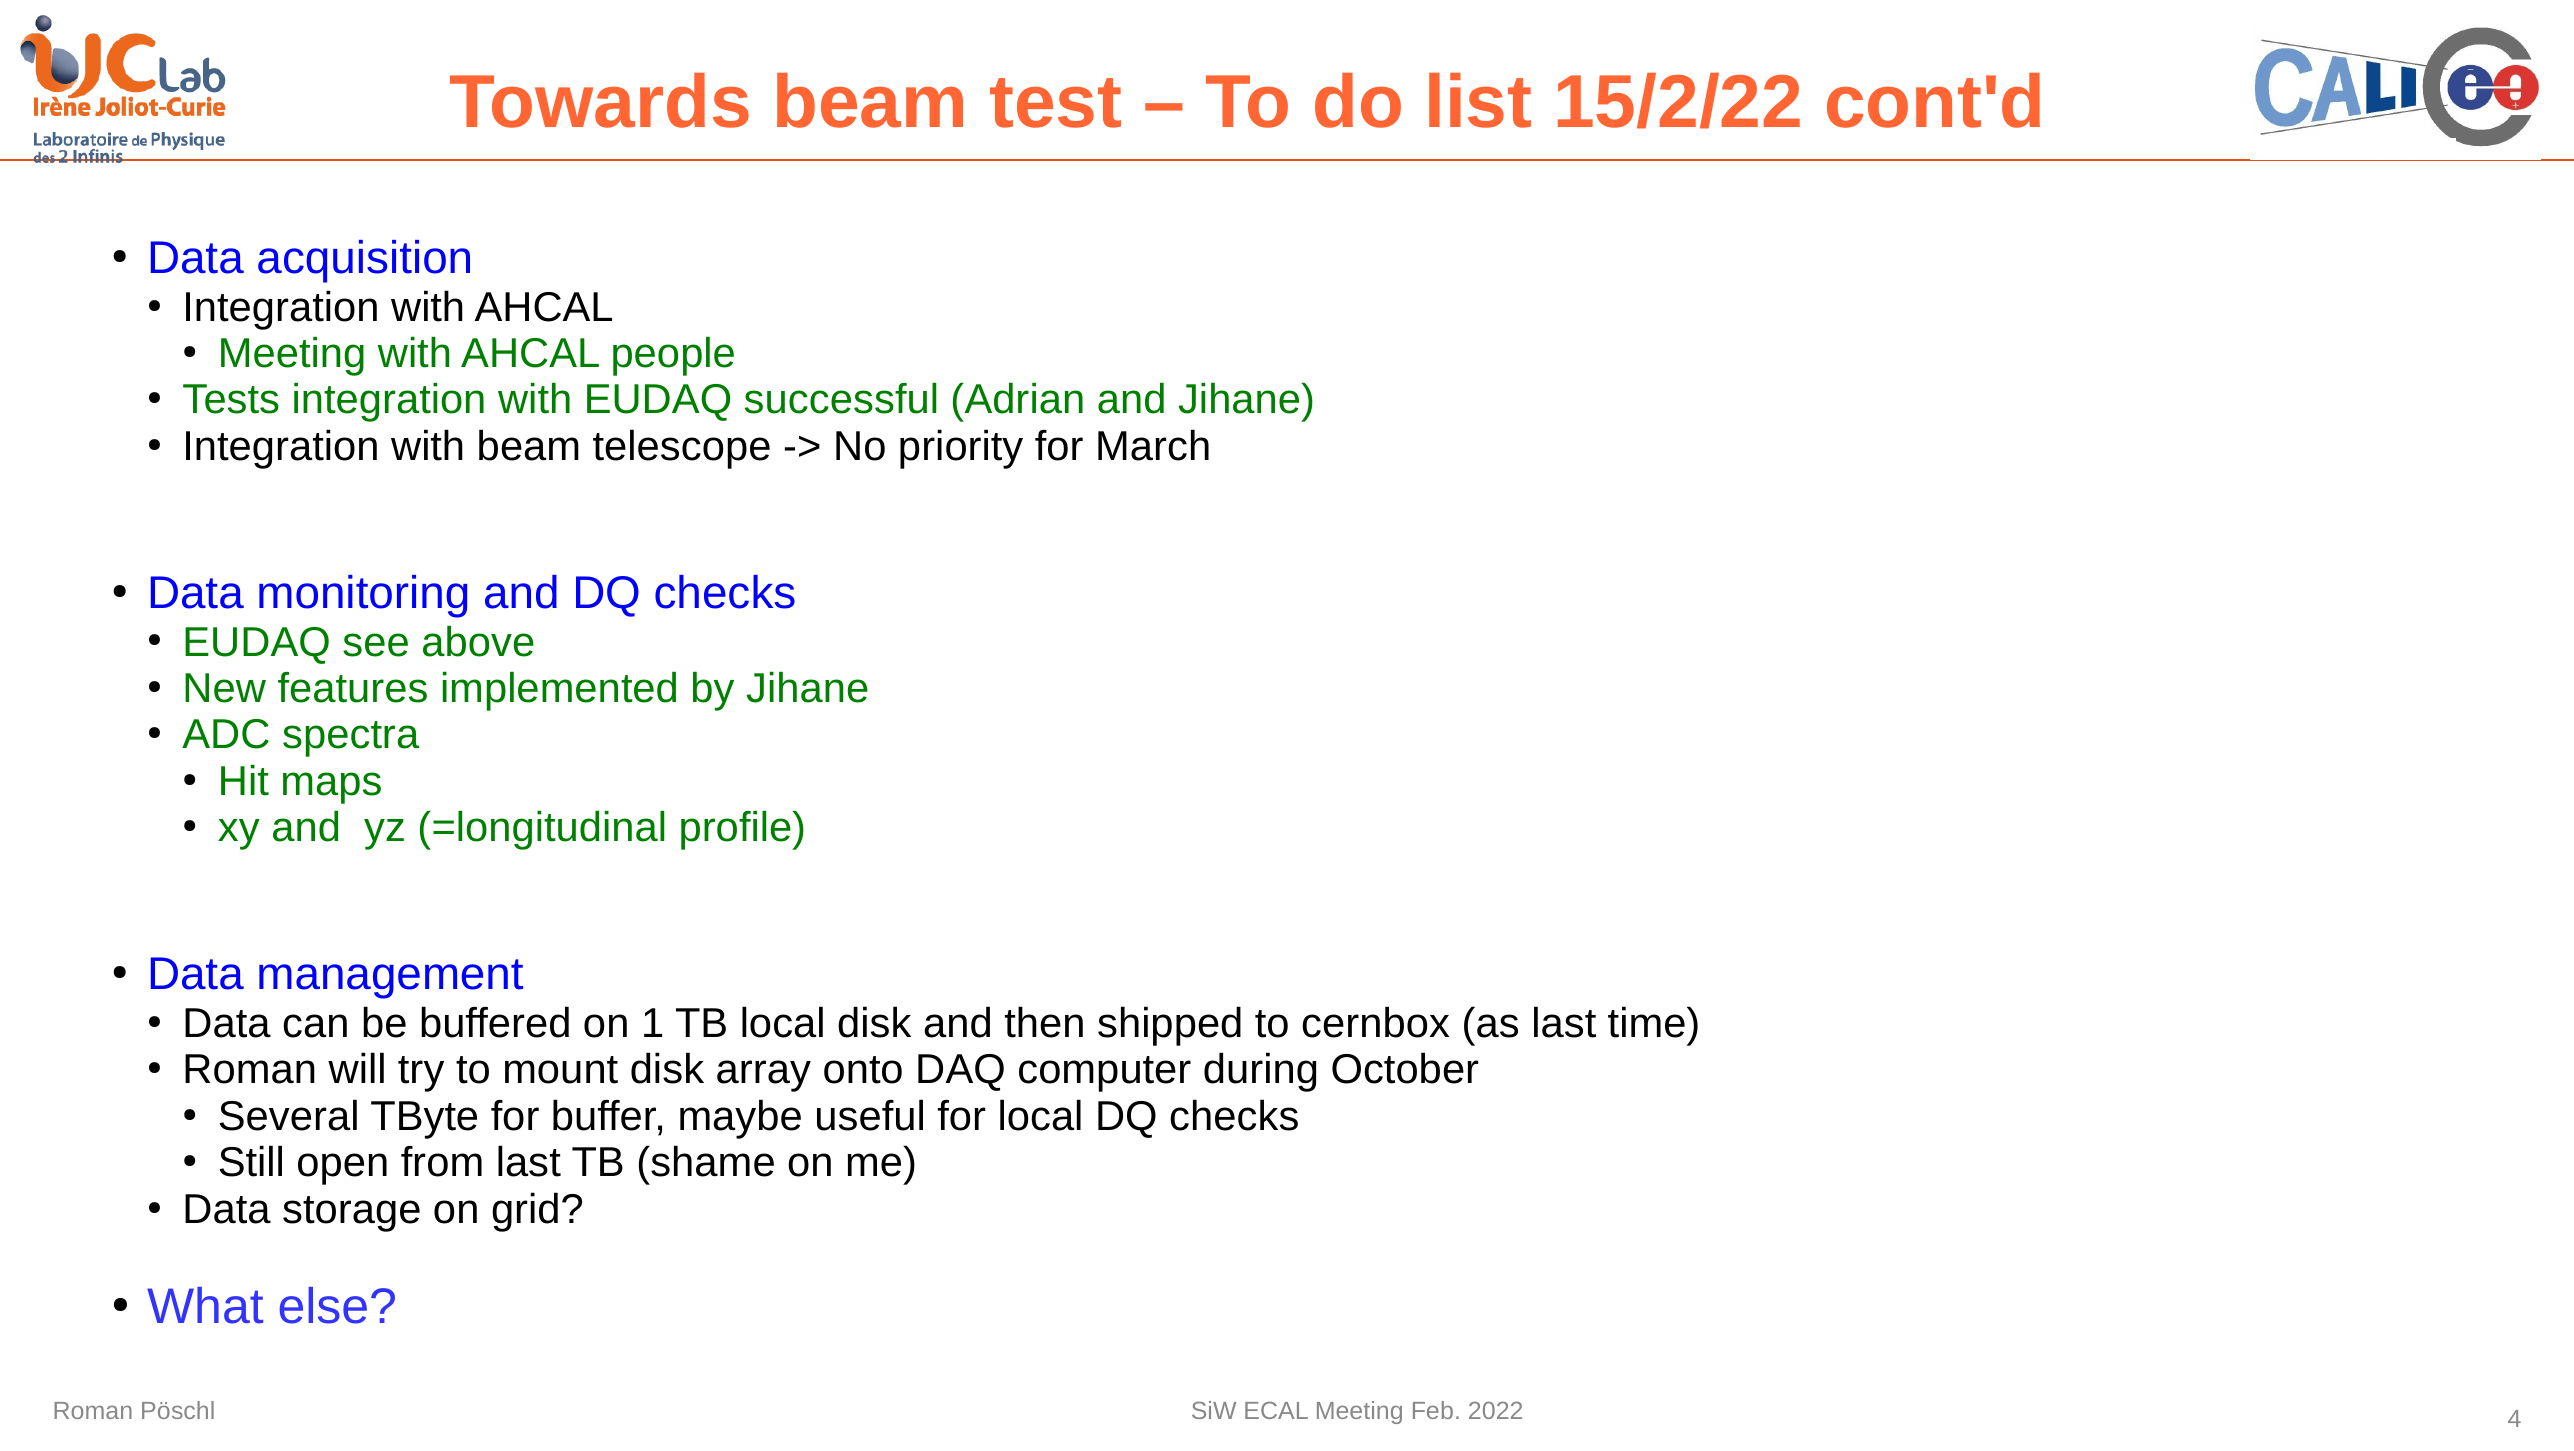

# Towards beam test – To do list 15/2/22 cont'd
Data acquisition
Integration with AHCAL
Meeting with AHCAL people
Tests integration with EUDAQ successful (Adrian and Jihane)
Integration with beam telescope -> No priority for March
Data monitoring and DQ checks
EUDAQ see above
New features implemented by Jihane
ADC spectra
Hit maps
xy and yz (=longitudinal profile)
Data management
Data can be buffered on 1 TB local disk and then shipped to cernbox (as last time)
Roman will try to mount disk array onto DAQ computer during October
Several TByte for buffer, maybe useful for local DQ checks
Still open from last TB (shame on me)
Data storage on grid?
What else?